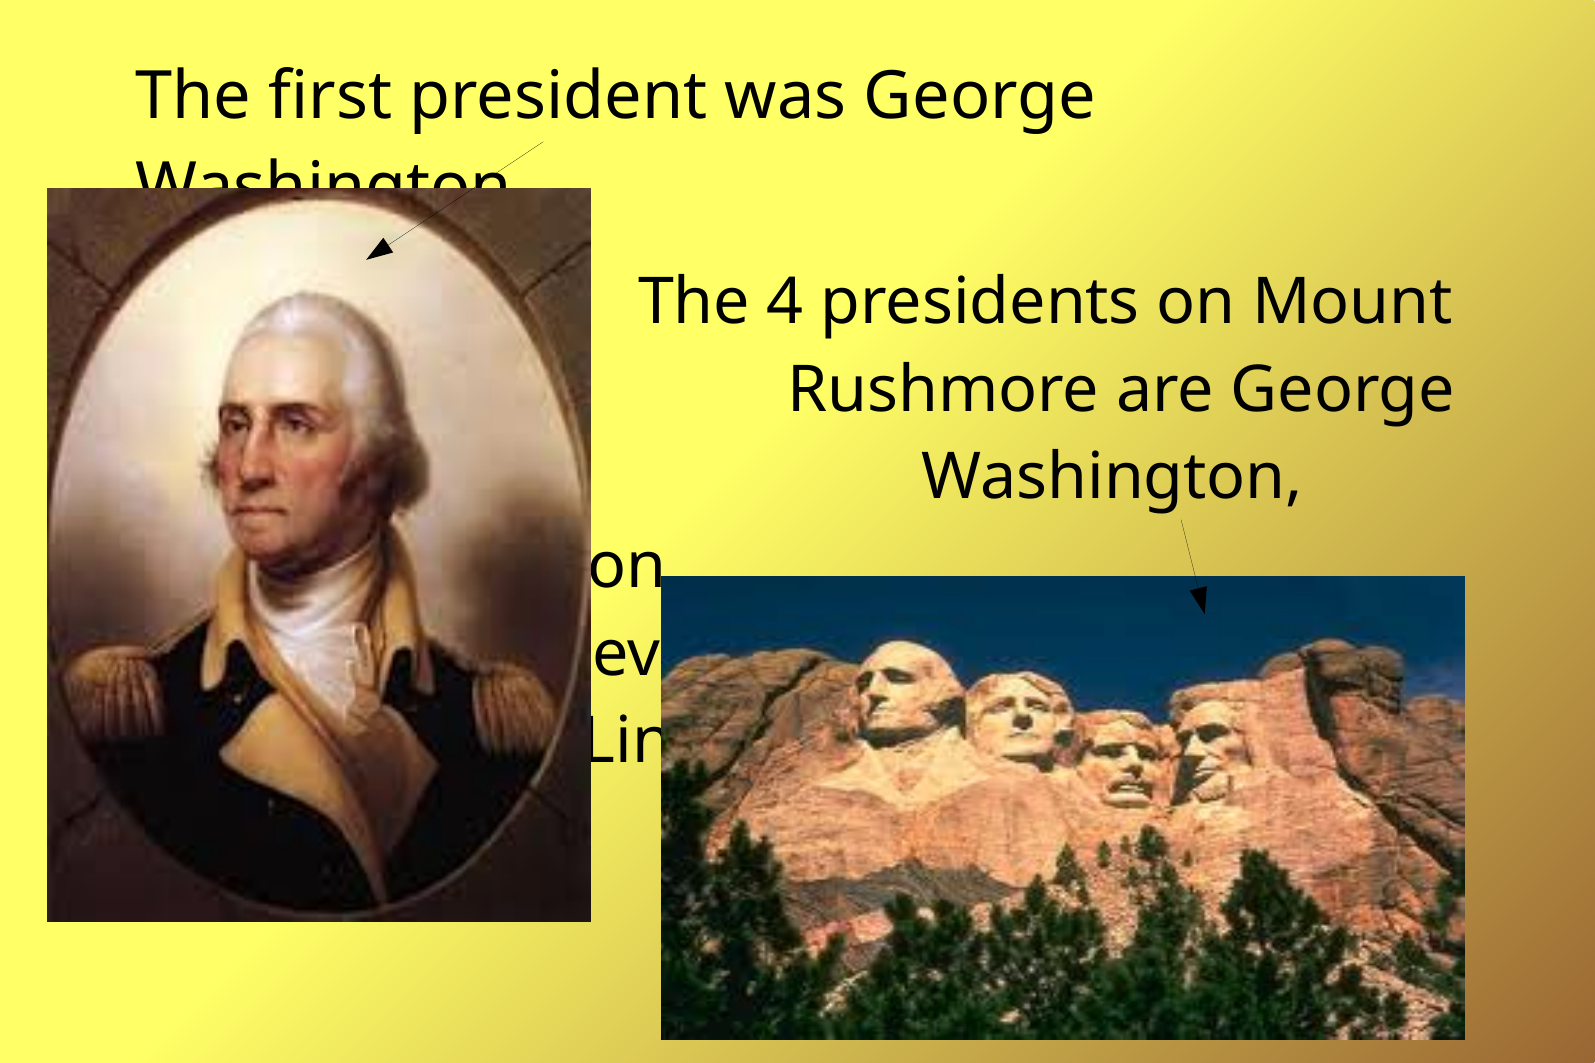

#
The first president was George Washington.
 The 4 presidents on Mount Rushmore are George Washington, Thomas Jefferson, Theodore Roosevelt and Abraham Lincoln.